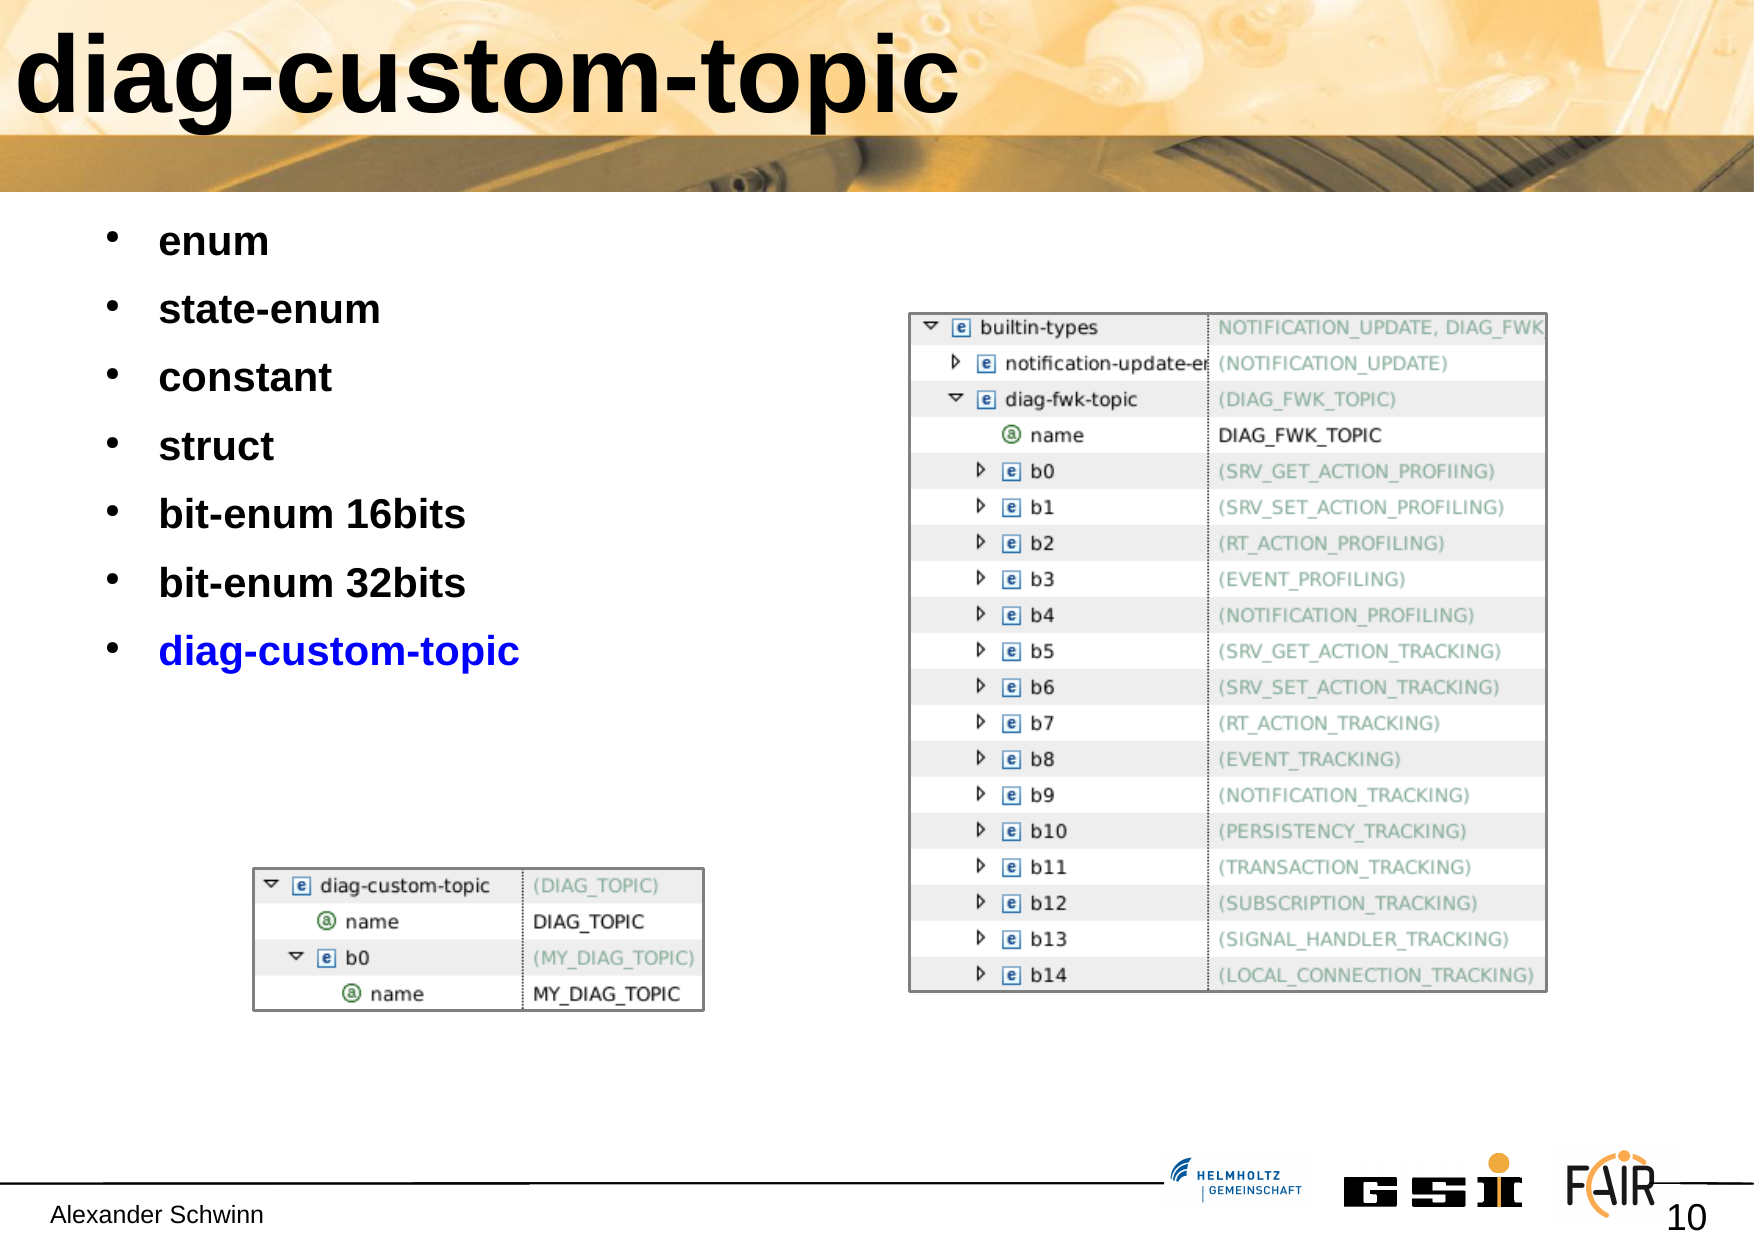

# diag-custom-topic
enum
state-enum
constant
struct
bit-enum 16bits
bit-enum 32bits
diag-custom-topic
10